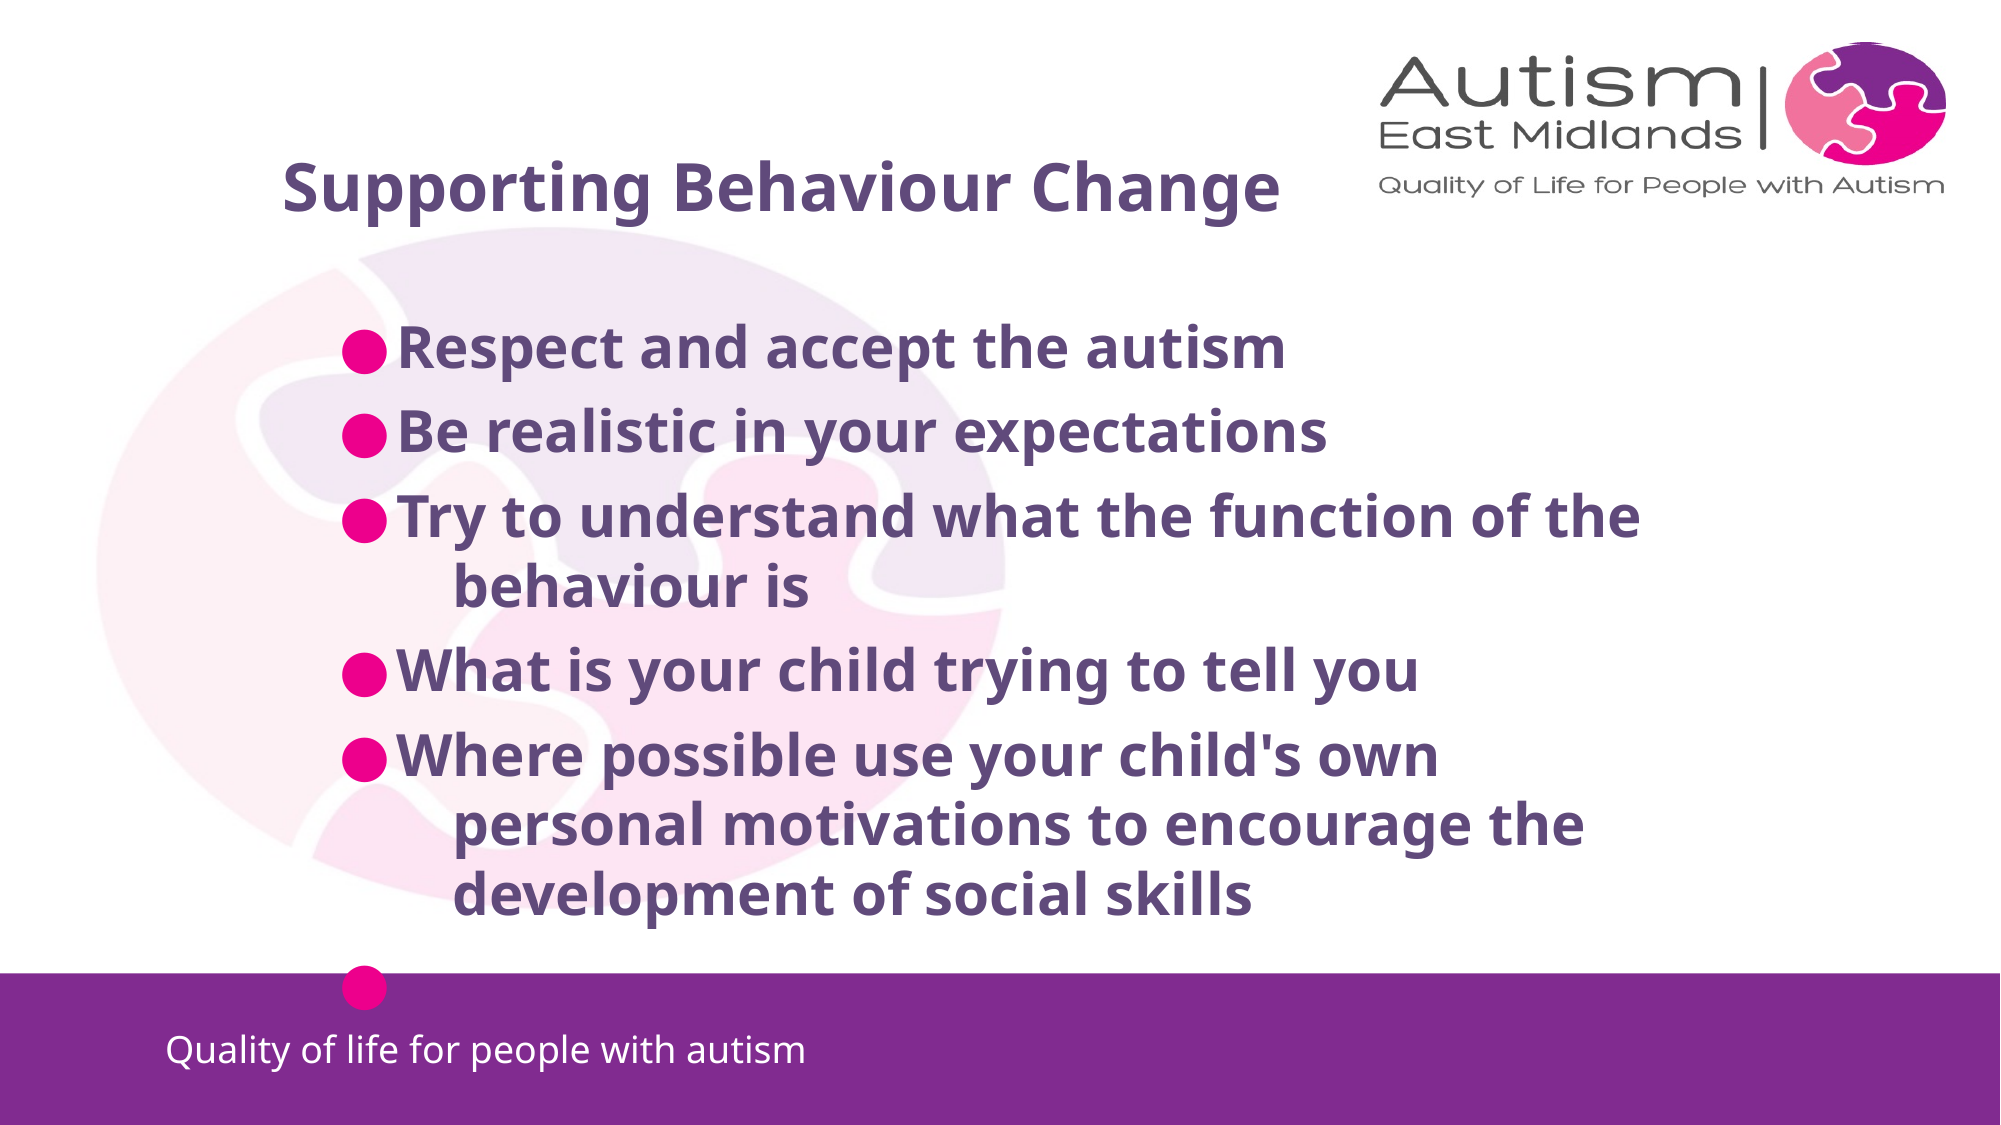

# Supporting Behaviour Change
Respect and accept the autism
Be realistic in your expectations
Try to understand what the function of the behaviour is
What is your child trying to tell you
Where possible use your child's own personal motivations to encourage the development of social skills